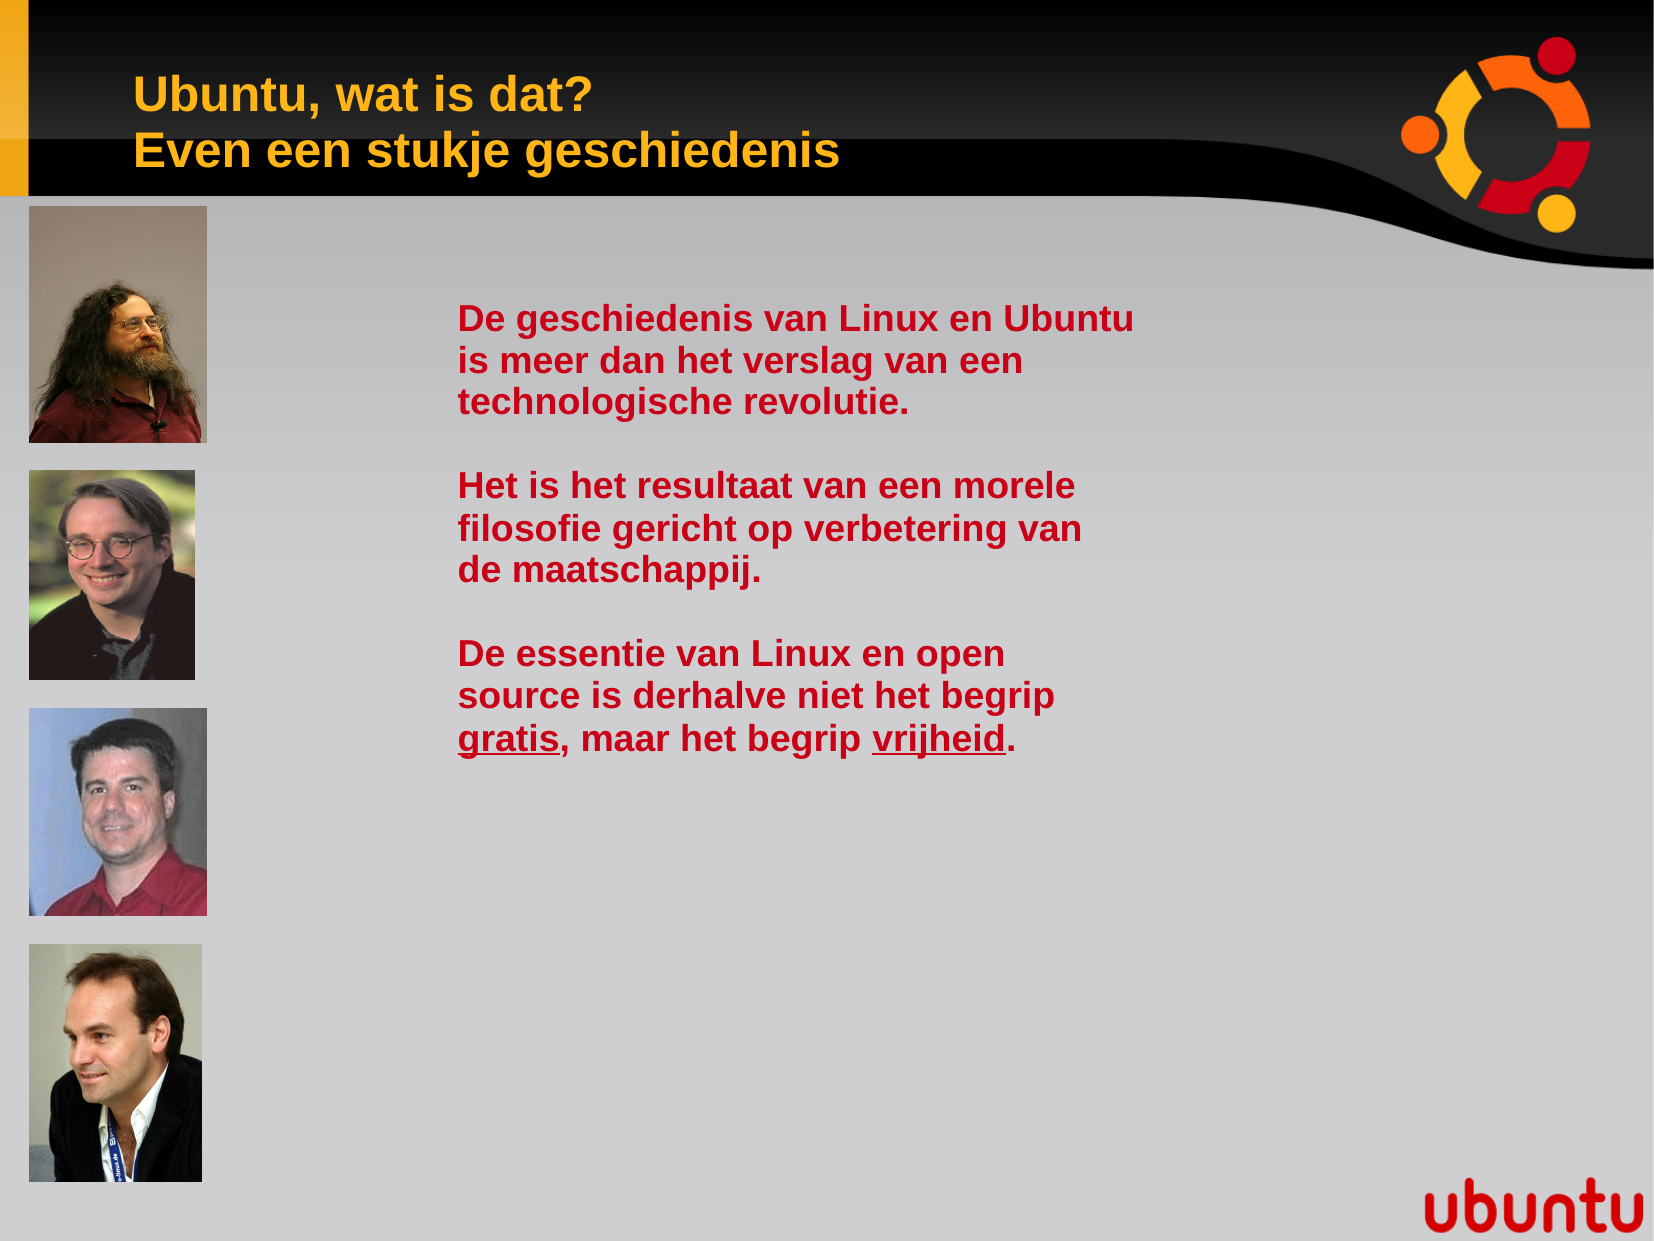

Ubuntu, wat is dat?
Even een stukje geschiedenis
De geschiedenis van Linux en Ubuntu is meer dan het verslag van een technologische revolutie.
Het is het resultaat van een morele filosofie gericht op verbetering van de maatschappij.
De essentie van Linux en open source is derhalve niet het begrip gratis, maar het begrip vrijheid.